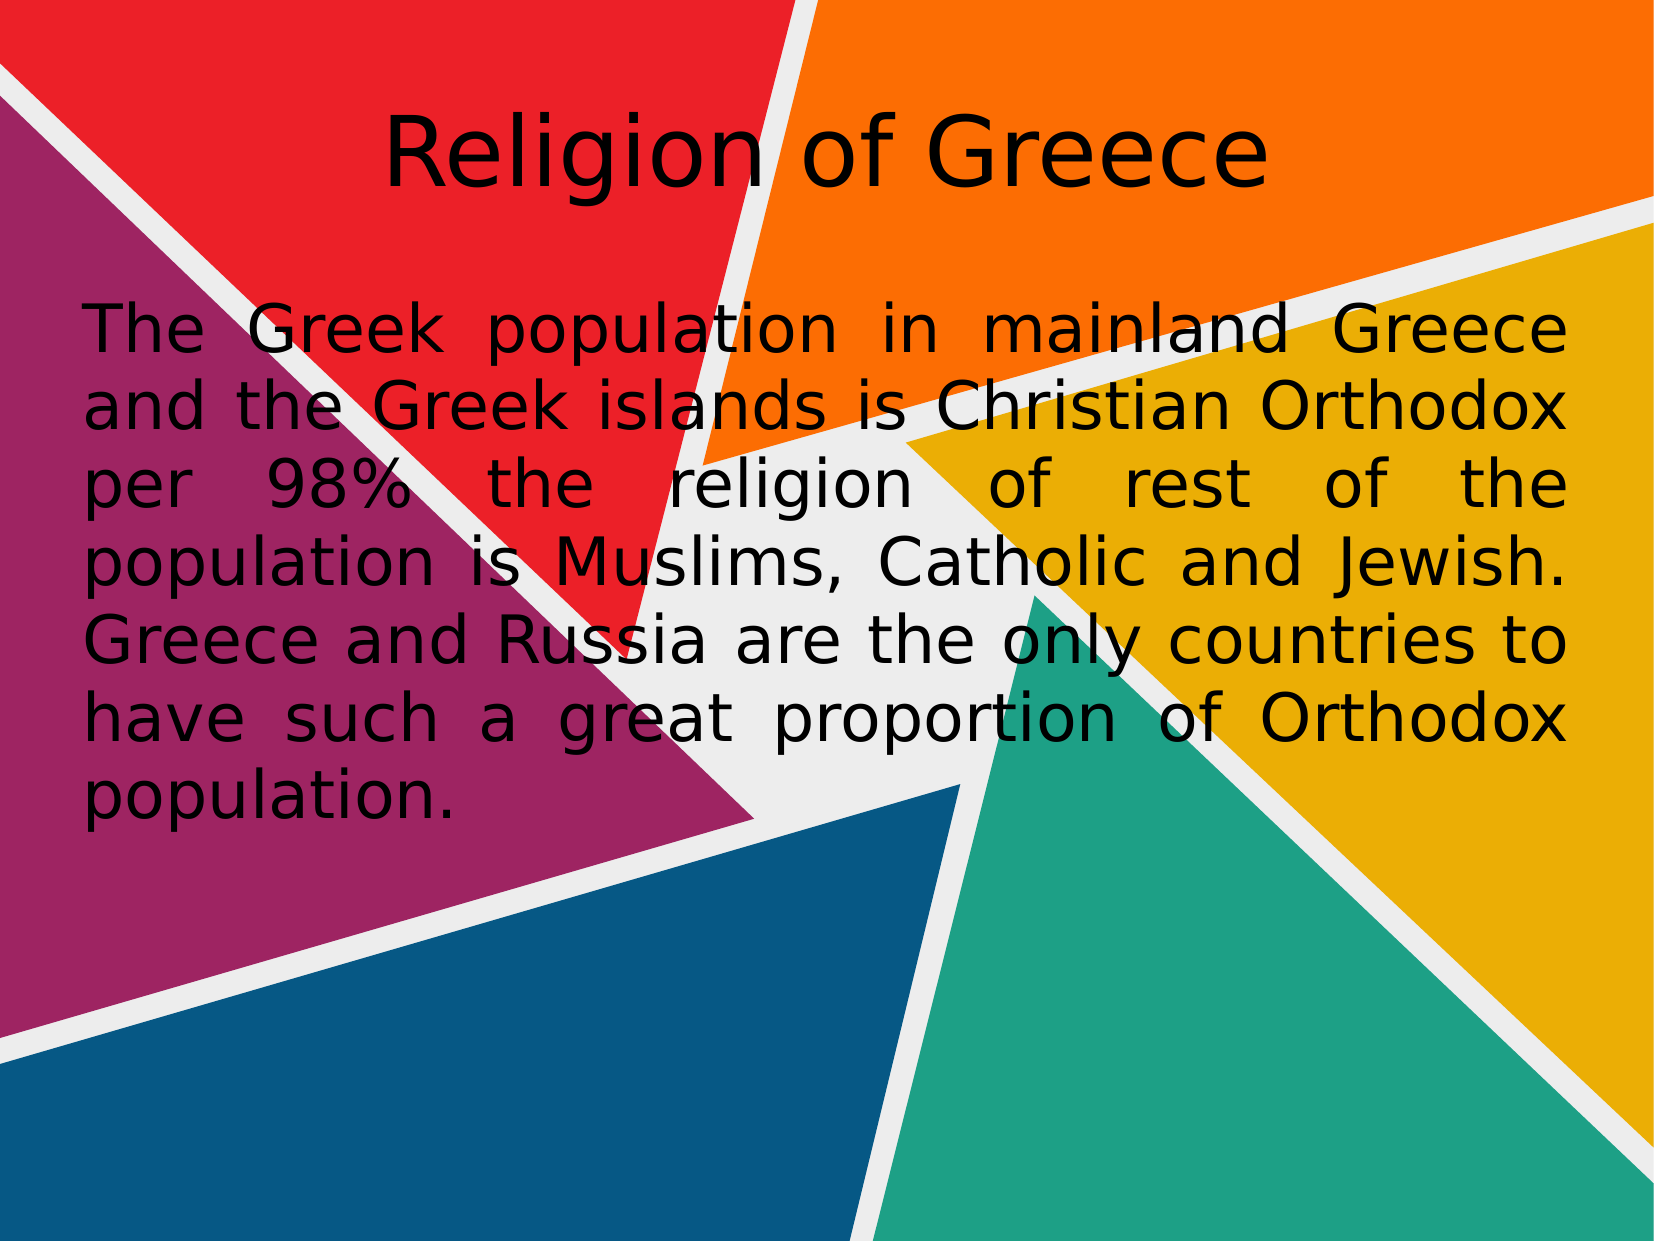

# Religion of Greece
The Greek population in mainland Greece and the Greek islands is Christian Orthodox per 98% the religion of rest of the population is Muslims, Catholic and Jewish. Greece and Russia are the only countries to have such a great proportion of Orthodox population.